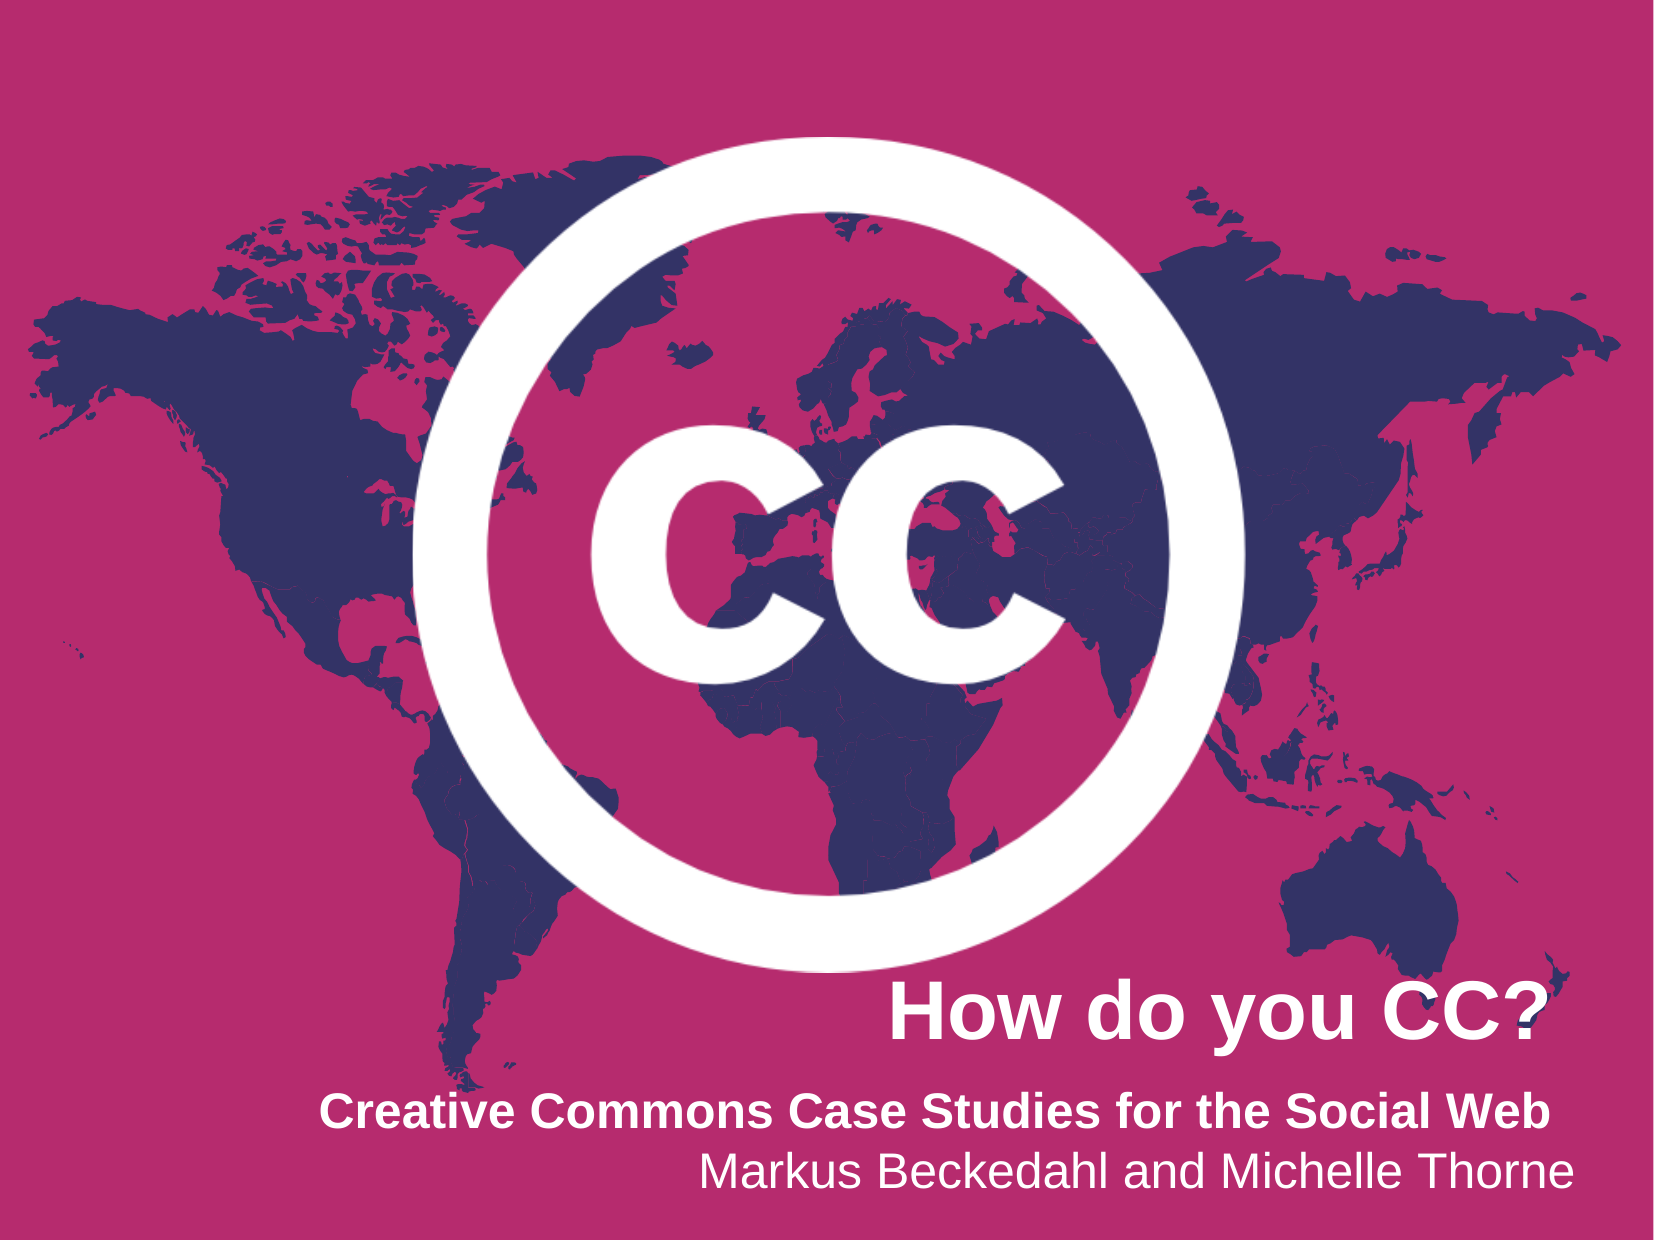

How do you CC?
Creative Commons Case Studies for the Social Web
Markus Beckedahl and Michelle Thorne